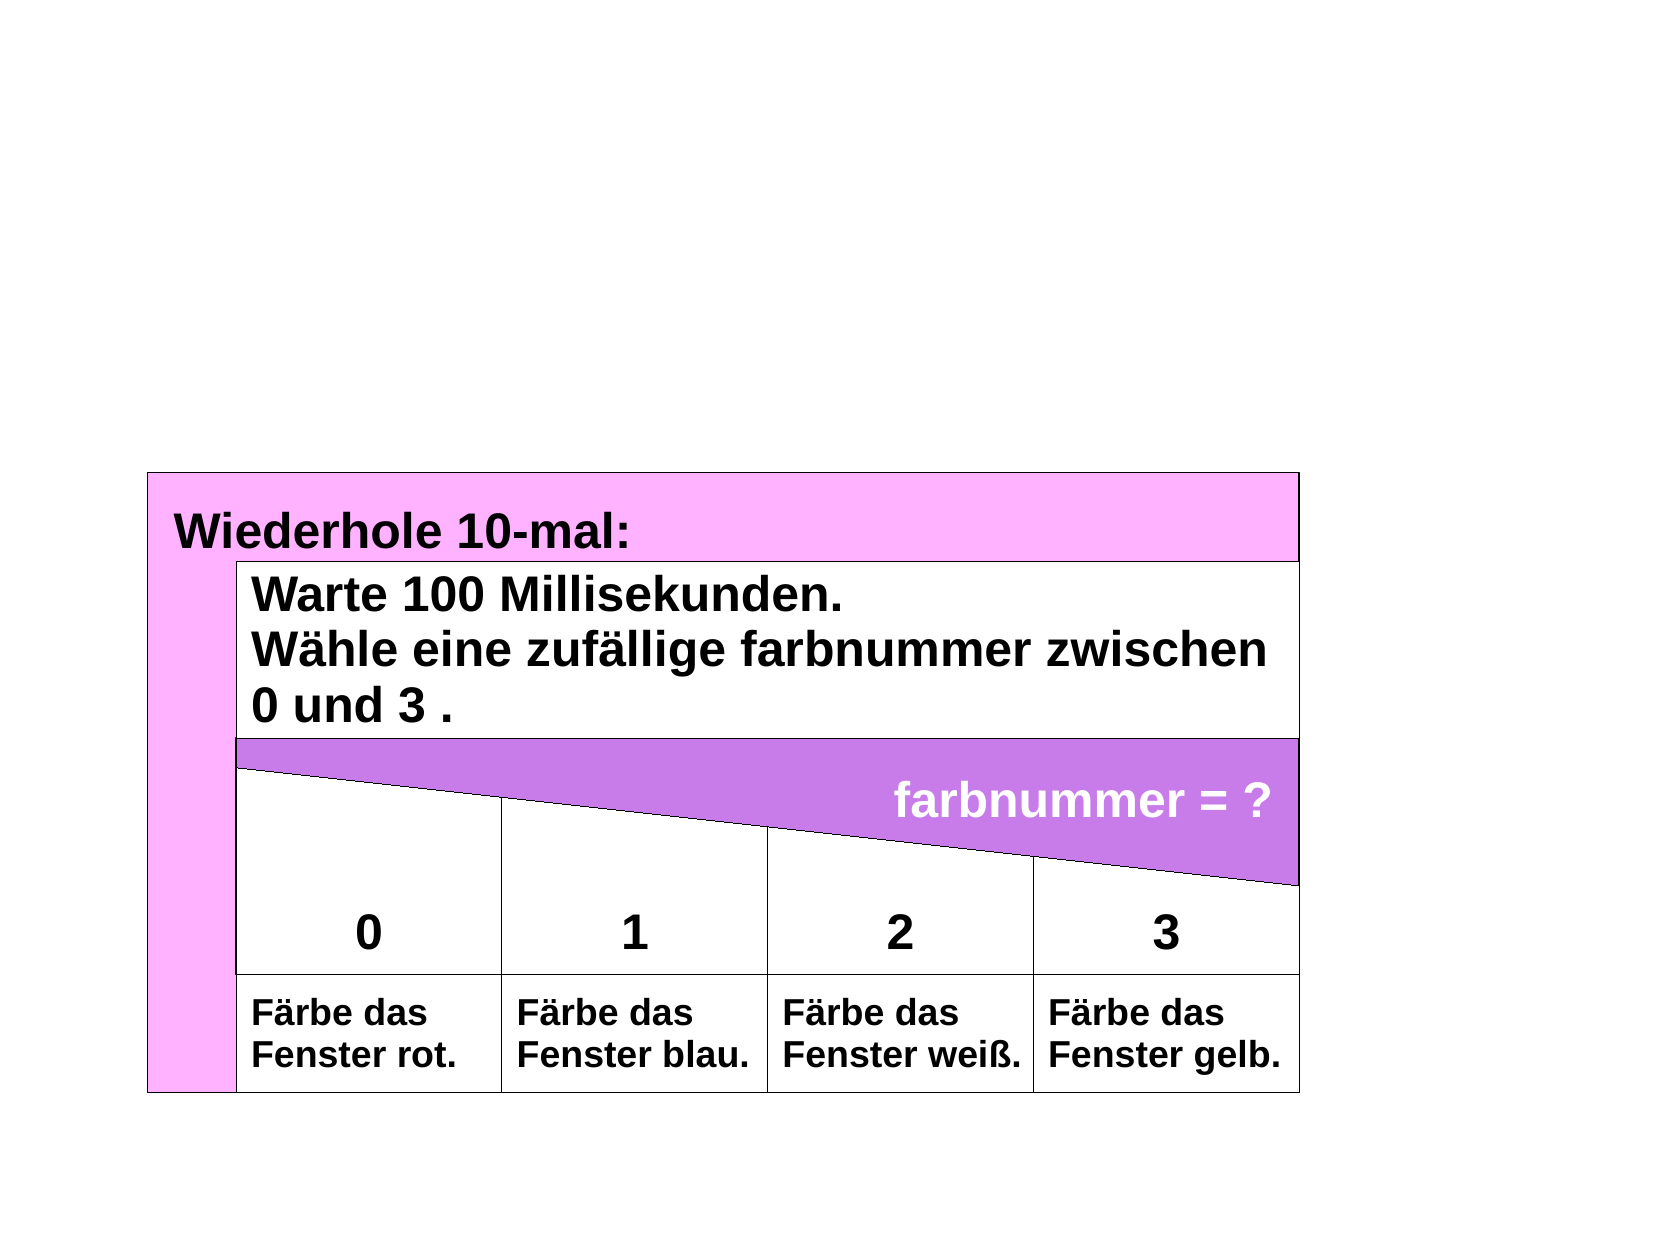

Wiederhole 10-mal:
Warte 100 Millisekunden.
Wähle eine zufällige farbnummer zwischen
0 und 3 .
farbnummer = ?
0
1
2
3
Färbe das
Fenster rot.
Färbe das
Fenster blau.
Färbe das
Fenster weiß.
Färbe das
Fenster gelb.